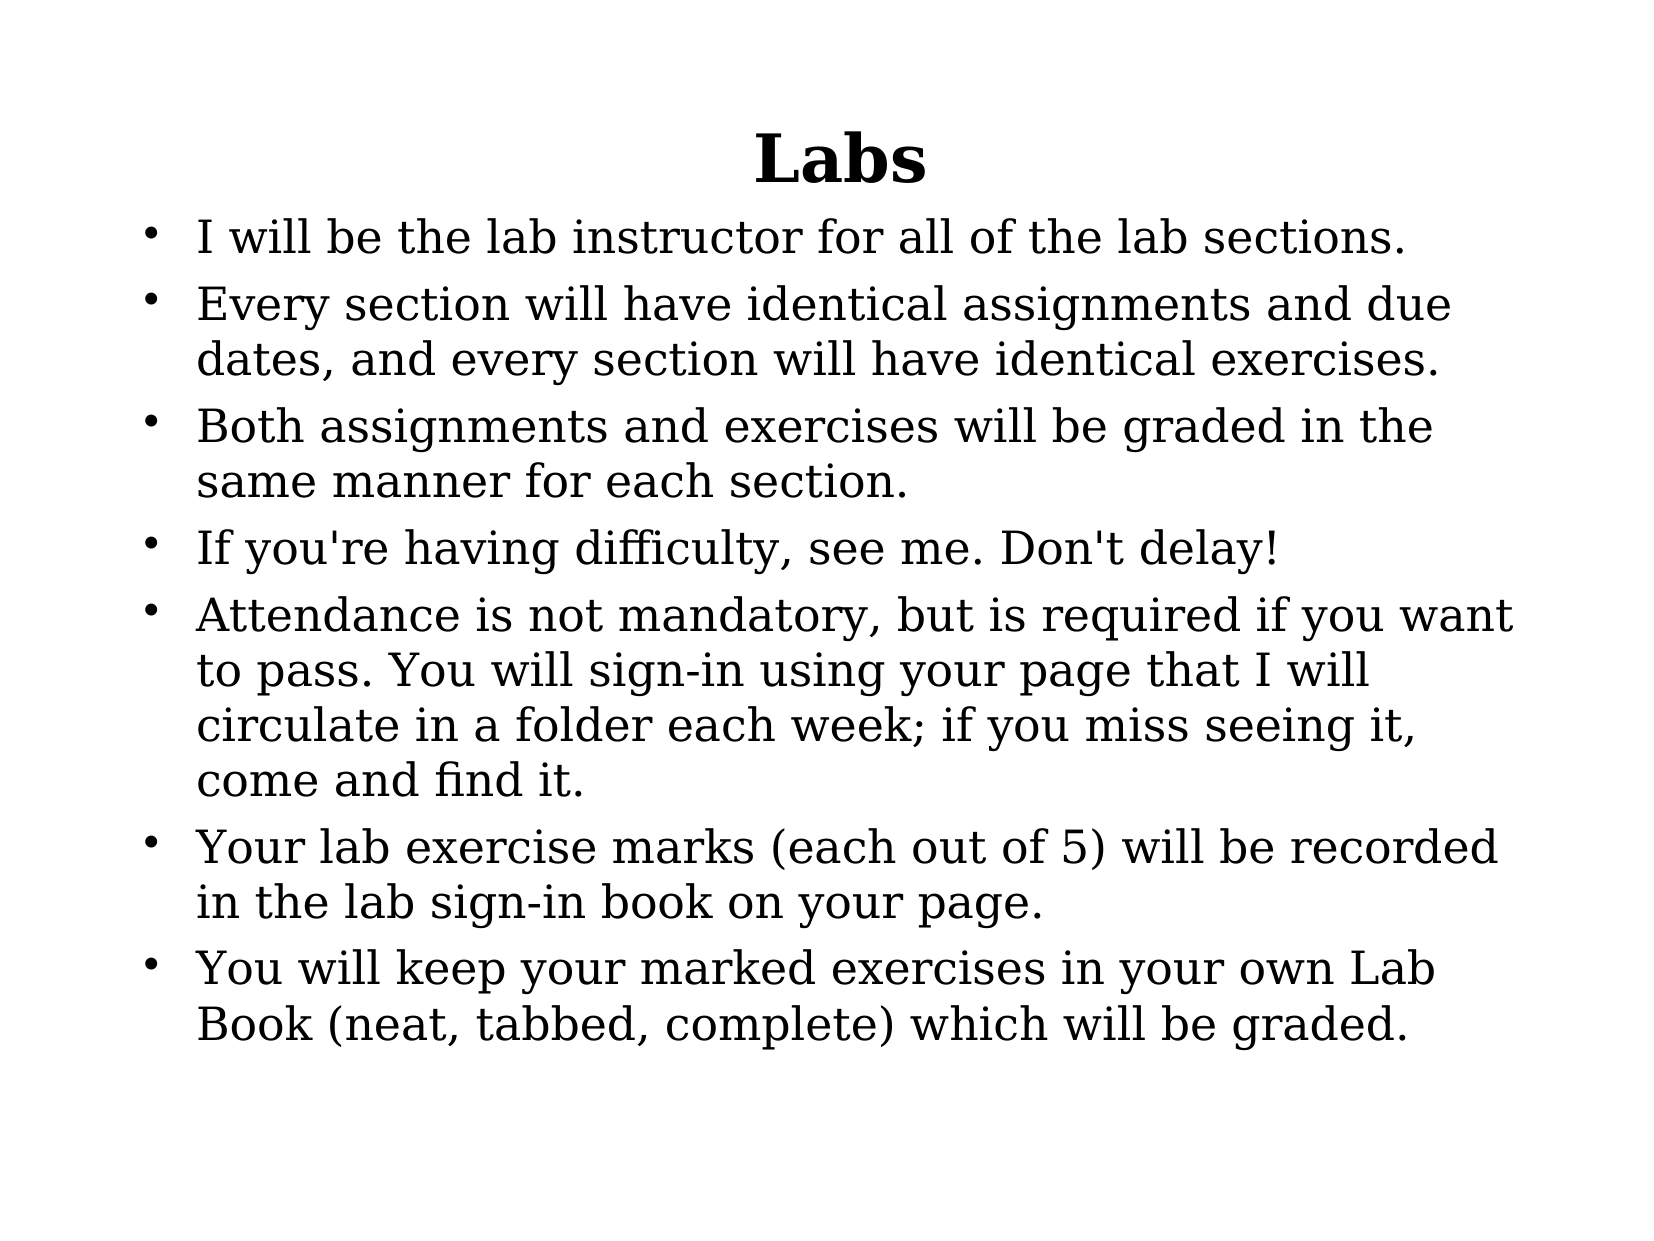

Labs
I will be the lab instructor for all of the lab sections.
Every section will have identical assignments and due dates, and every section will have identical exercises.
Both assignments and exercises will be graded in the same manner for each section.
If you're having difficulty, see me. Don't delay!
Attendance is not mandatory, but is required if you want to pass. You will sign-in using your page that I will circulate in a folder each week; if you miss seeing it, come and find it.
Your lab exercise marks (each out of 5) will be recorded in the lab sign-in book on your page.
You will keep your marked exercises in your own Lab Book (neat, tabbed, complete) which will be graded.